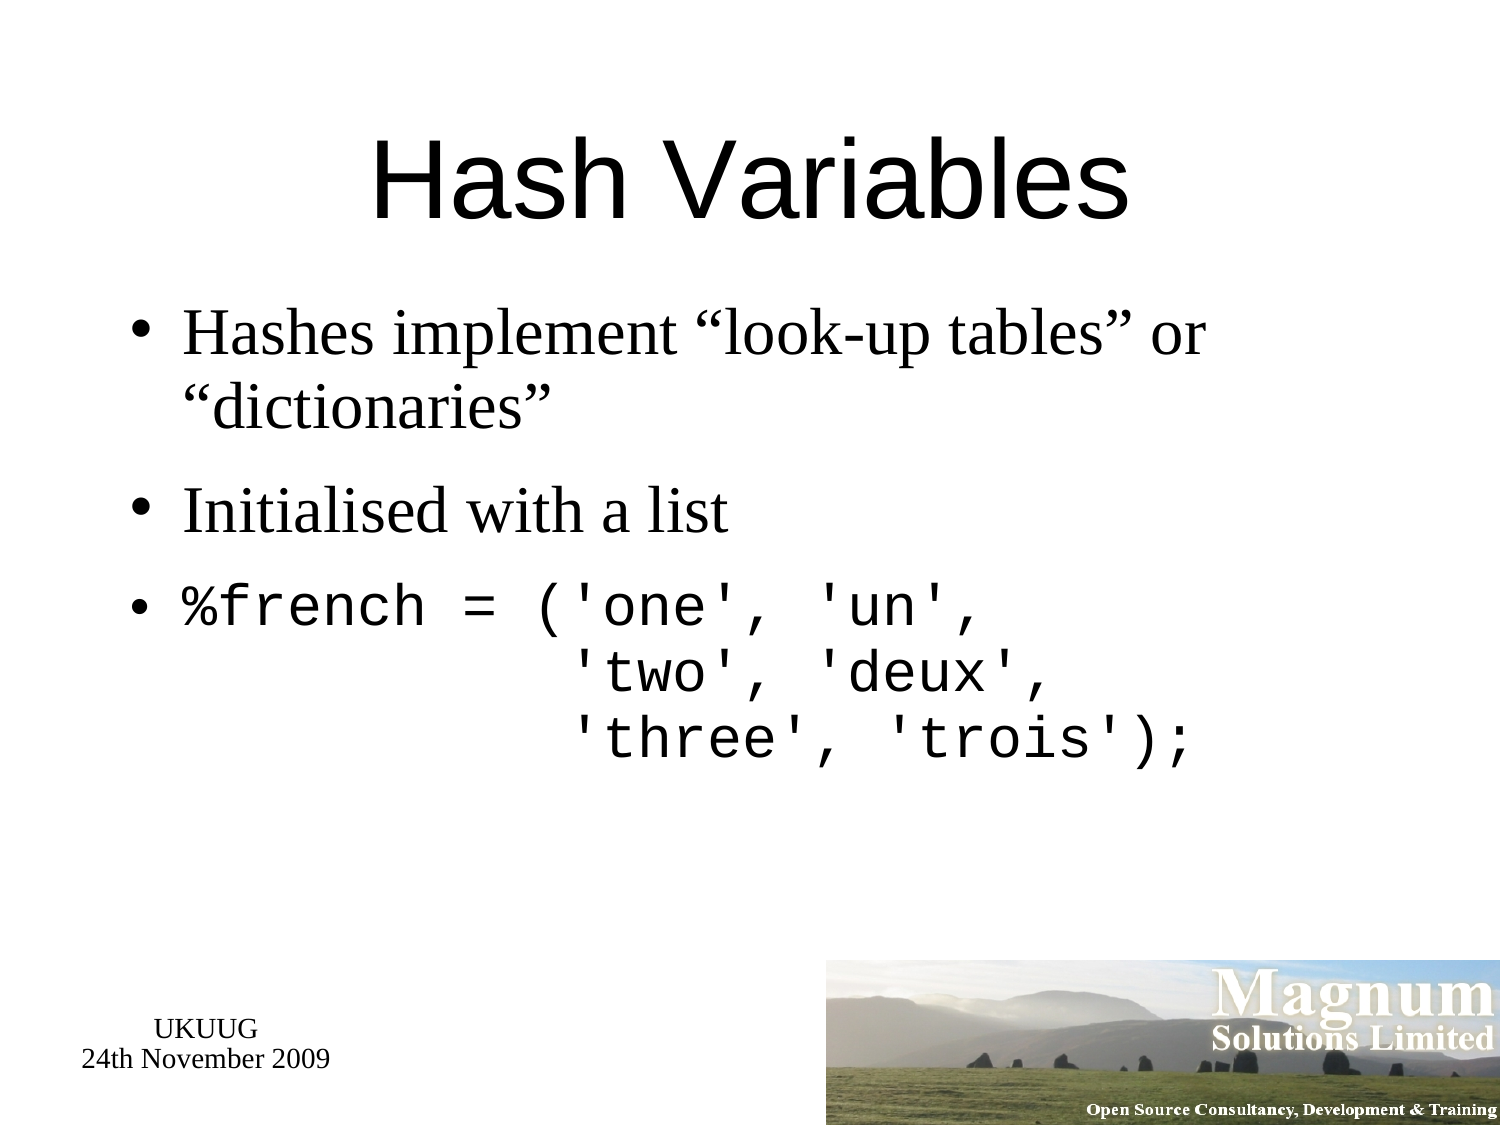

# Hash Variables
Hashes implement “look-up tables” or “dictionaries”
Initialised with a list
%french = ('one', 'un',
 'two', 'deux',
 'three', 'trois');
37